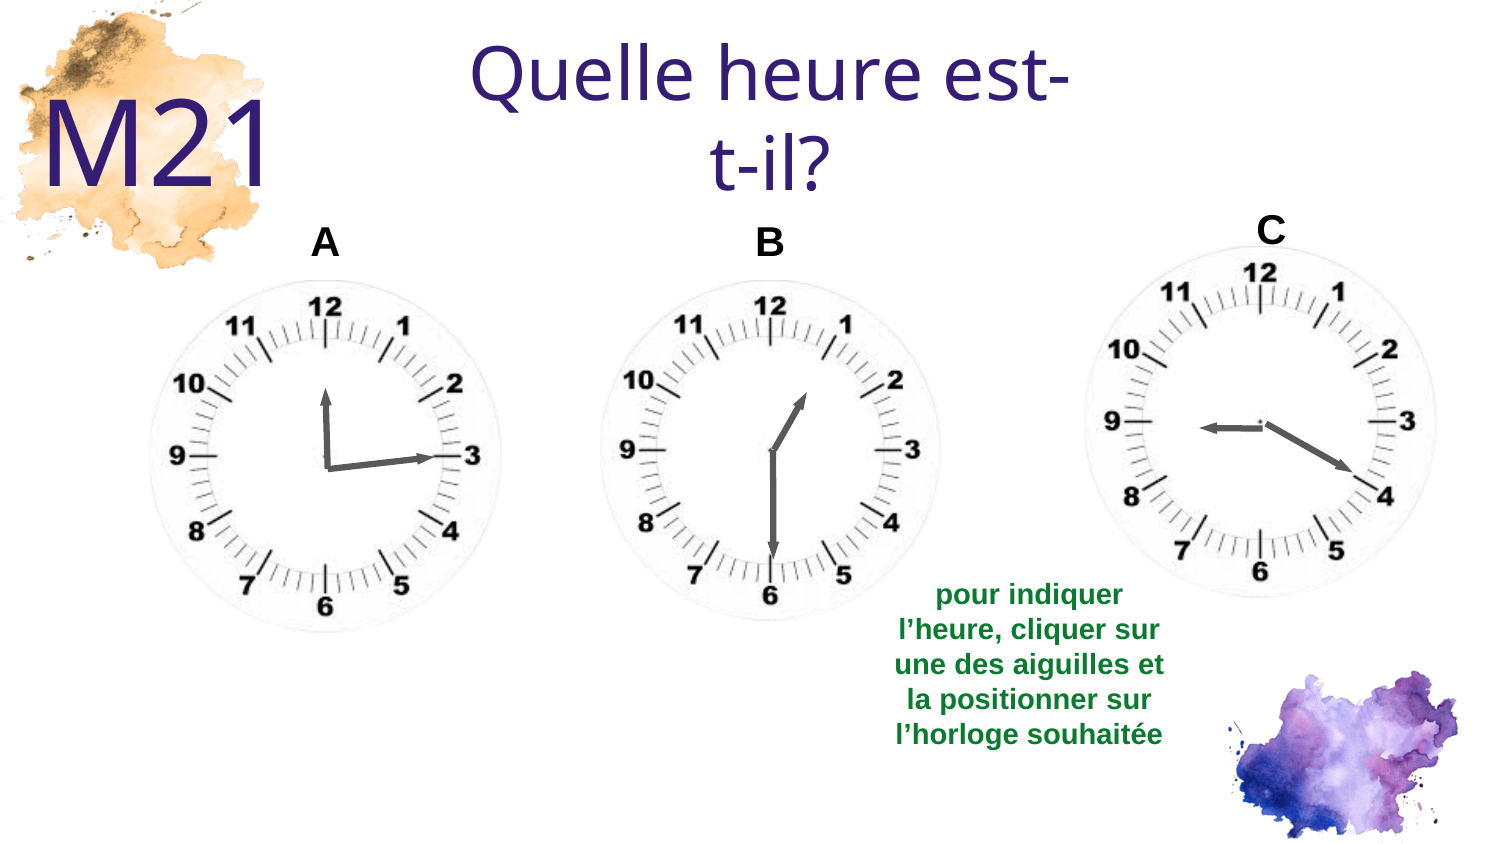

Quelle heure est-t-il?
M21
C
A
B
pour indiquer l’heure, cliquer sur une des aiguilles et la positionner sur l’horloge souhaitée